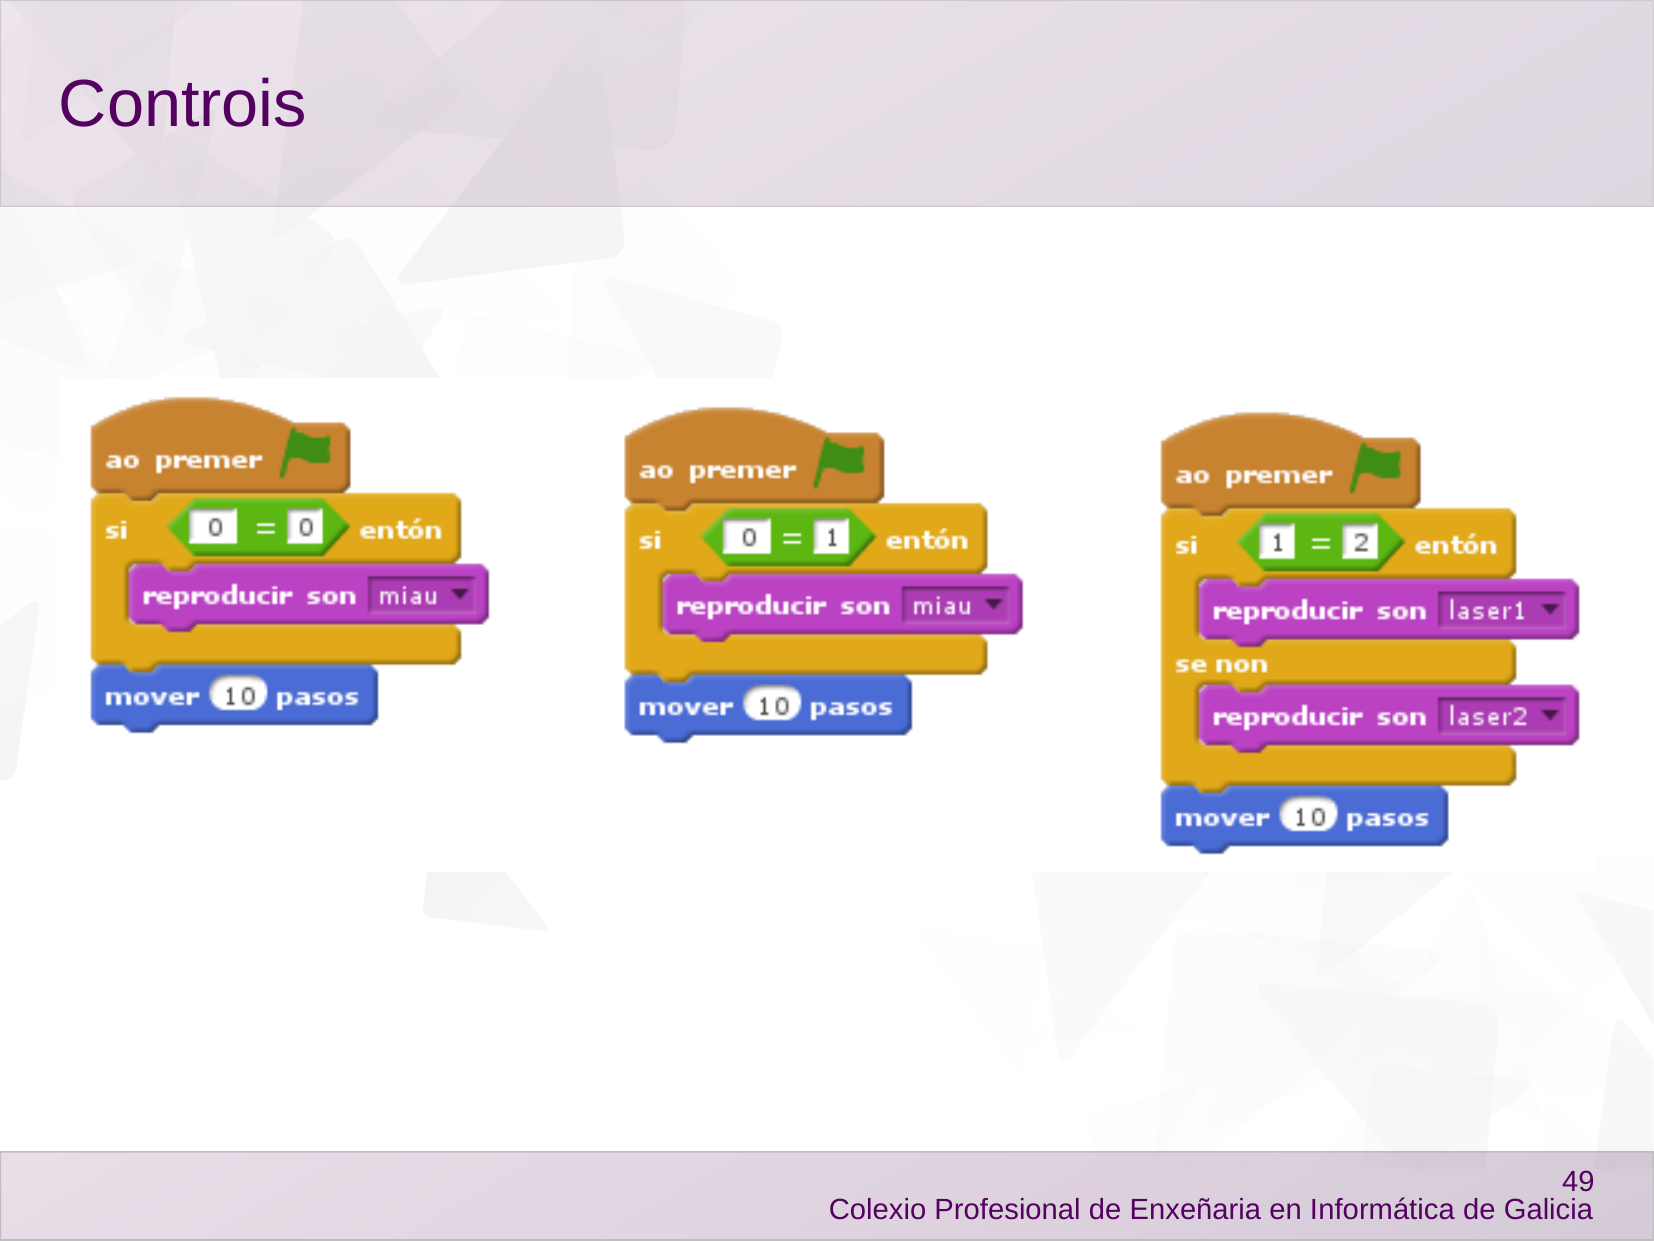

# Controis
49
Colexio Profesional de Enxeñaria en Informática de Galicia